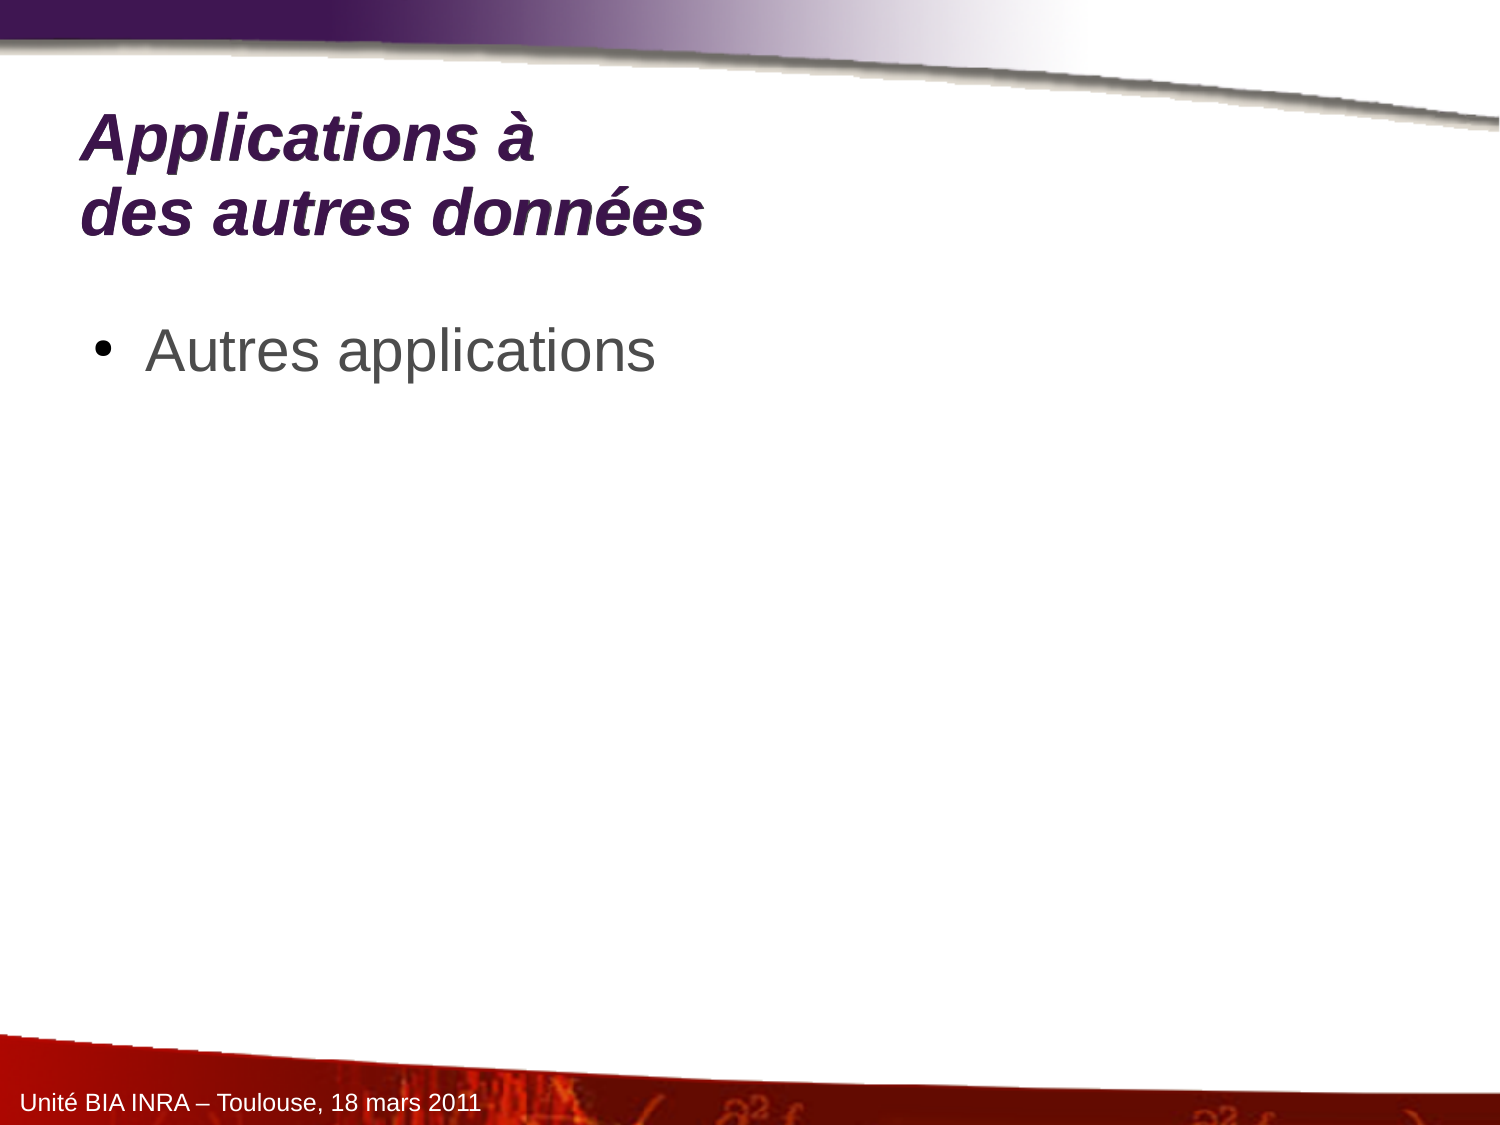

Applications à
des autres données
# Autres applications